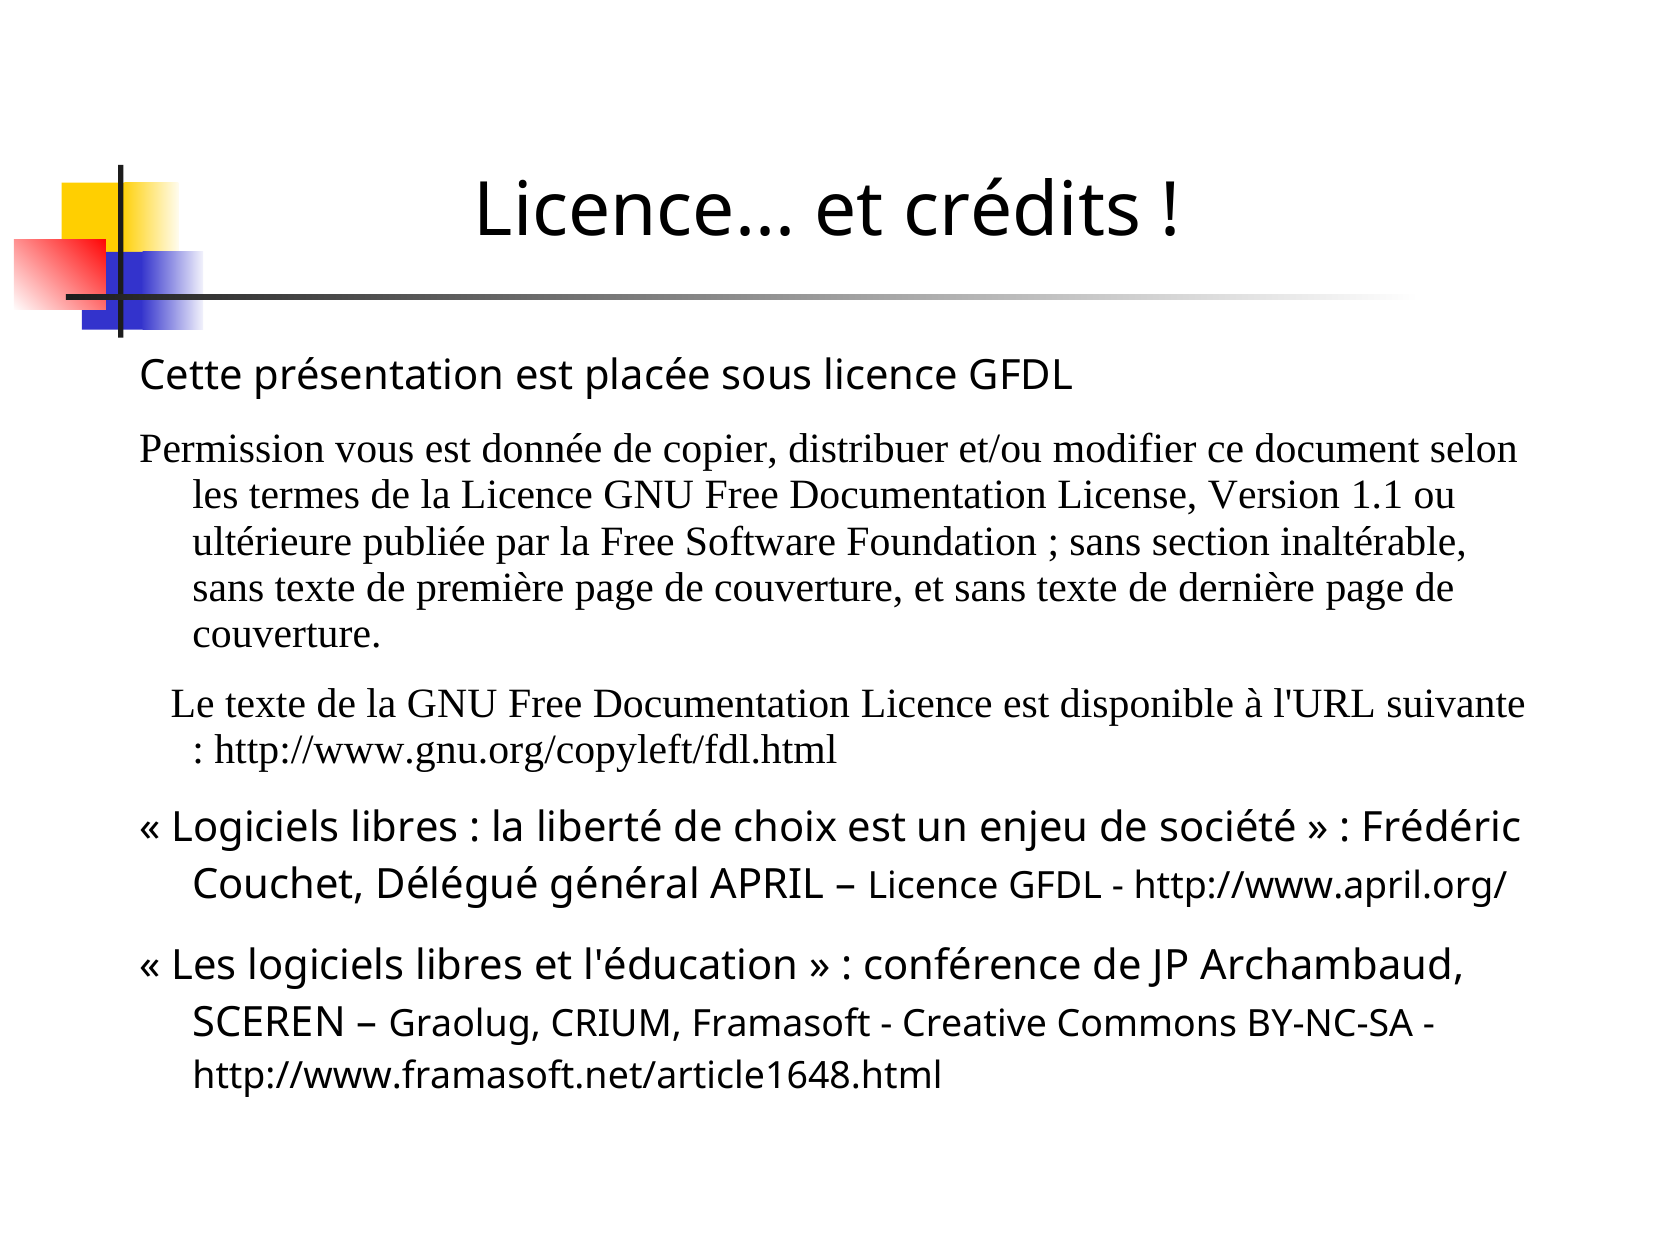

# Licence... et crédits !
Cette présentation est placée sous licence GFDL
Permission vous est donnée de copier, distribuer et/ou modifier ce document selon les termes de la Licence GNU Free Documentation License, Version 1.1 ou ultérieure publiée par la Free Software Foundation ; sans section inaltérable, sans texte de première page de couverture, et sans texte de dernière page de couverture.
 Le texte de la GNU Free Documentation Licence est disponible à l'URL suivante : http://www.gnu.org/copyleft/fdl.html
« Logiciels libres : la liberté de choix est un enjeu de société » : Frédéric Couchet, Délégué général APRIL – Licence GFDL - http://www.april.org/
« Les logiciels libres et l'éducation » : conférence de JP Archambaud, SCEREN – Graolug, CRIUM, Framasoft - Creative Commons BY-NC-SA - http://www.framasoft.net/article1648.html